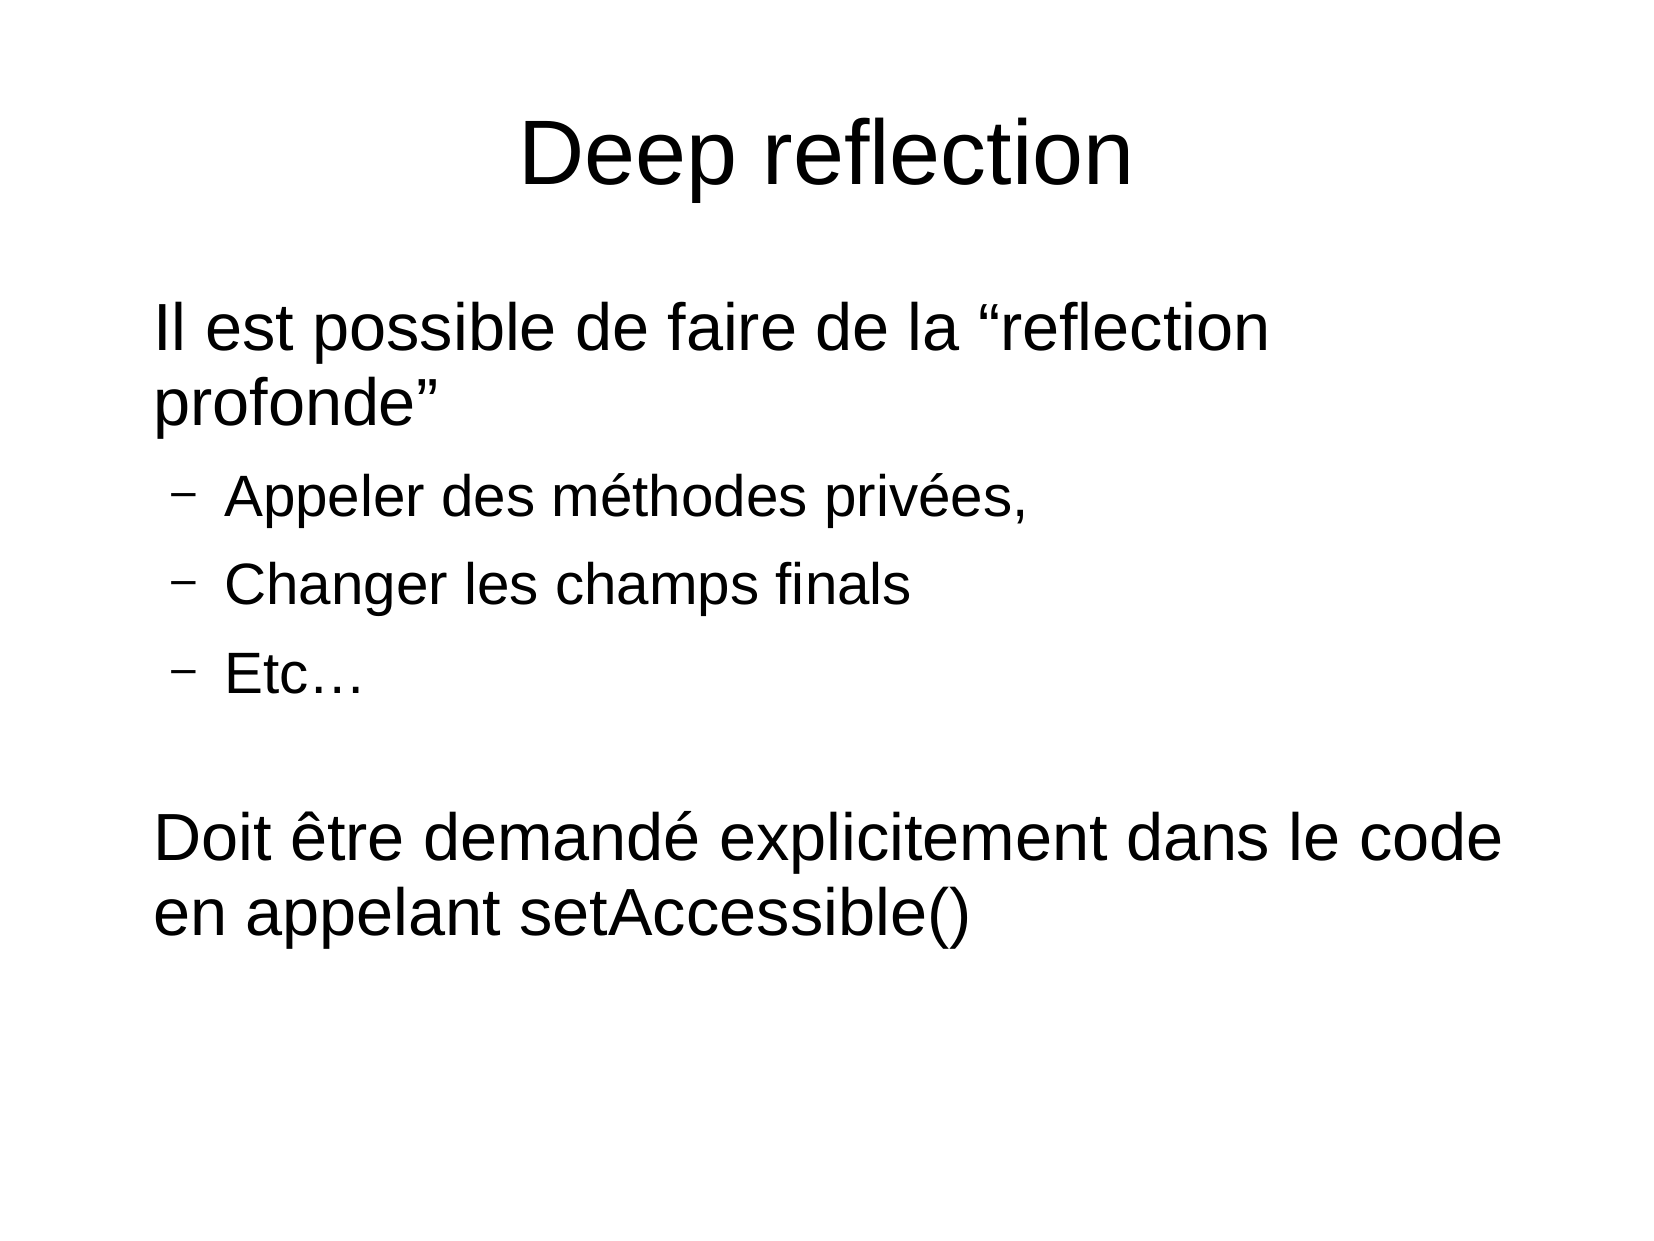

# Deep reflection
Il est possible de faire de la “reflection profonde”
Appeler des méthodes privées,
Changer les champs finals
Etc…
Doit être demandé explicitement dans le code en appelant setAccessible()